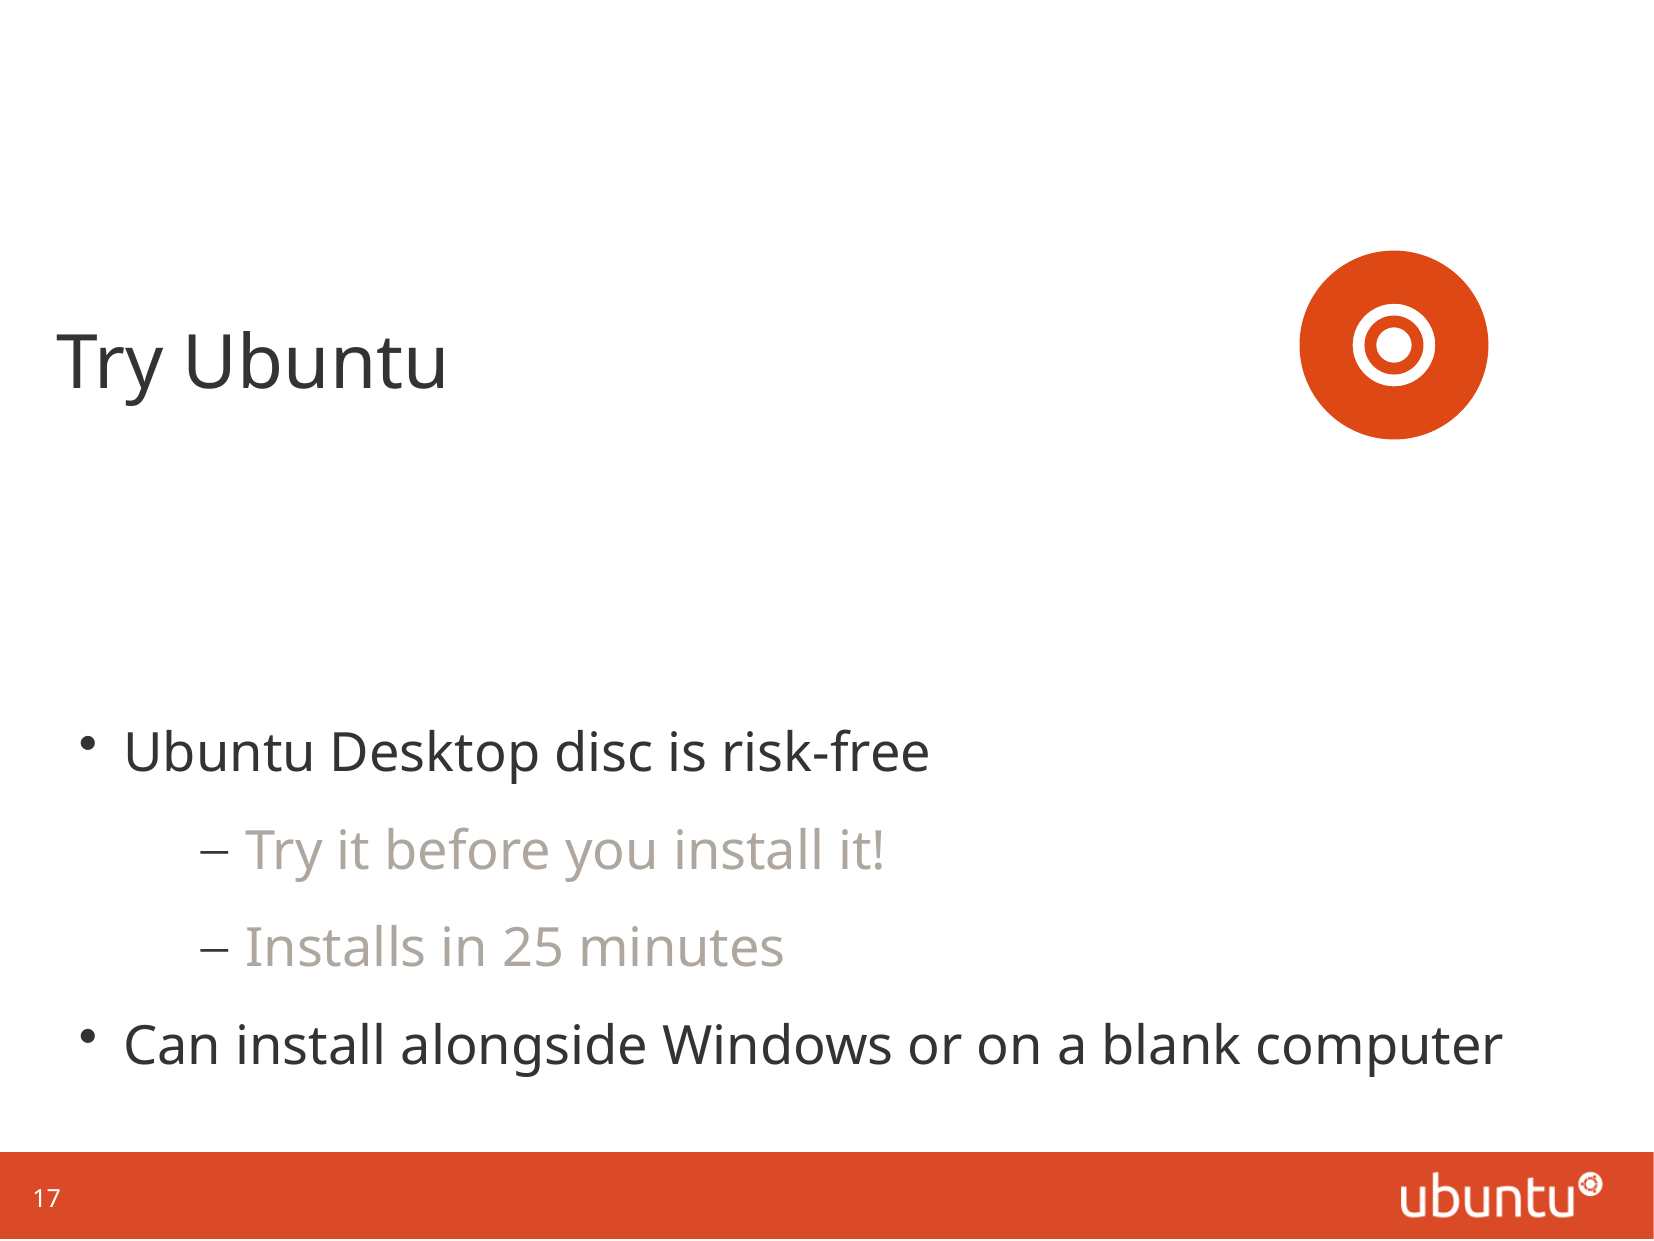

# Try Ubuntu
Ubuntu Desktop disc is risk-free
Try it before you install it!
Installs in 25 minutes
Can install alongside Windows or on a blank computer